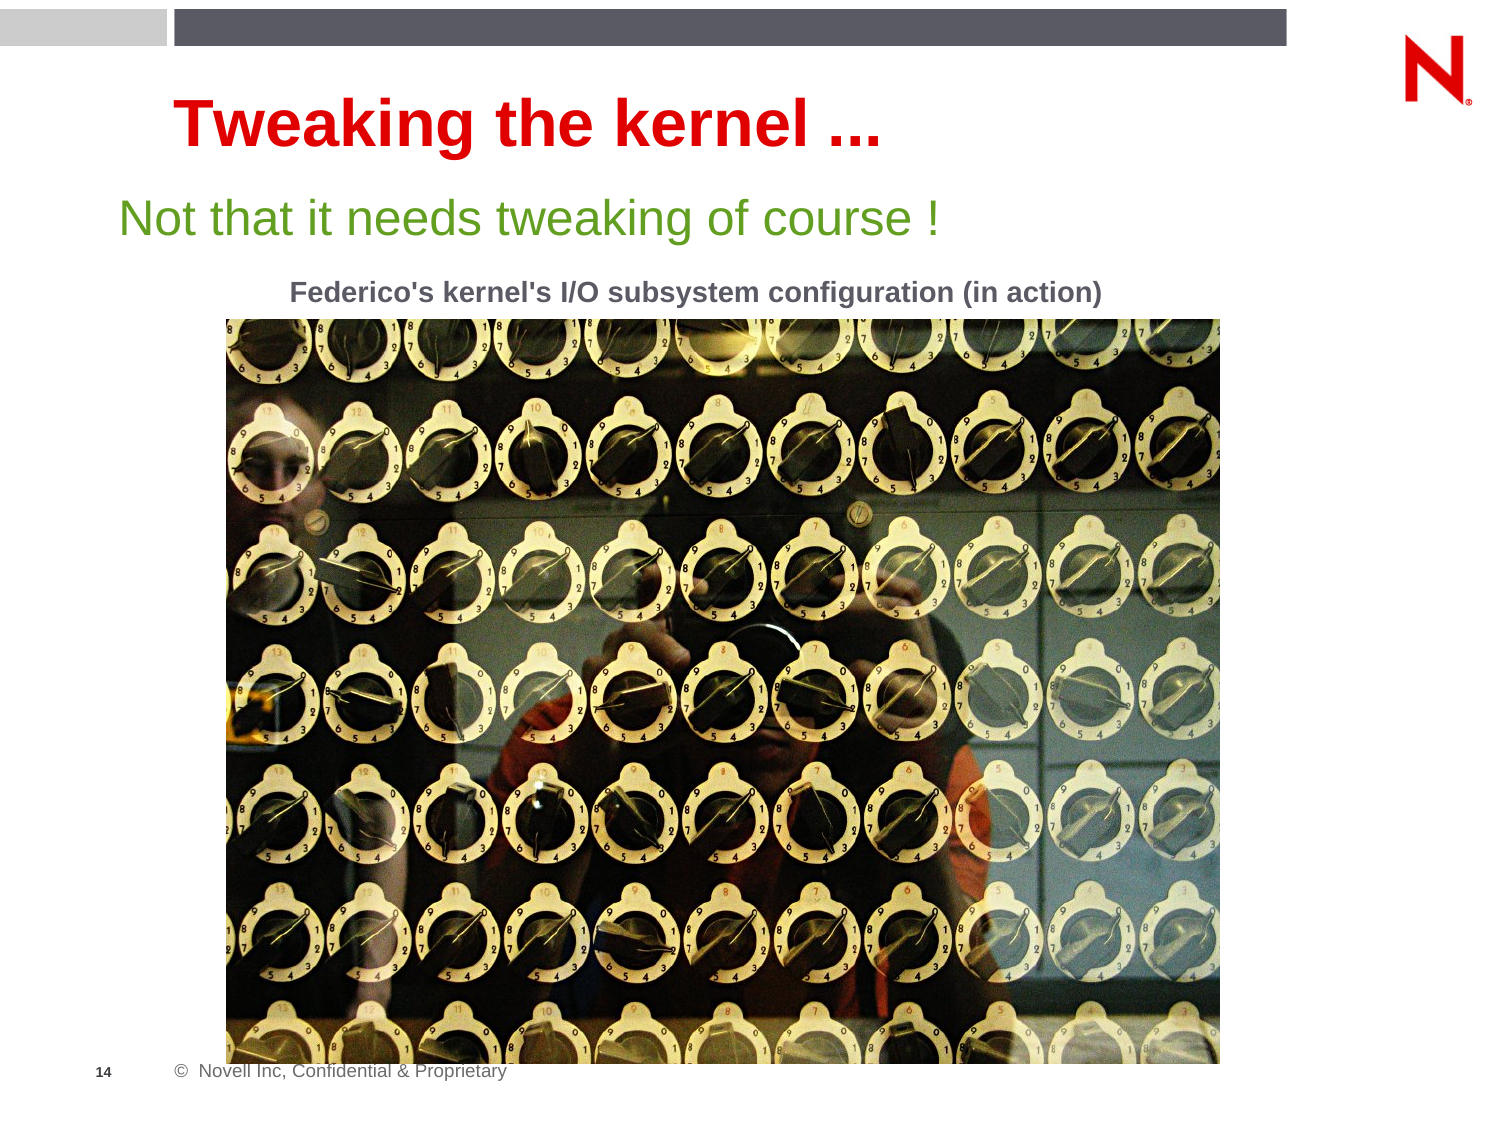

# Tweaking the kernel ...
Not that it needs tweaking of course !
Federico's kernel's I/O subsystem configuration (in action)